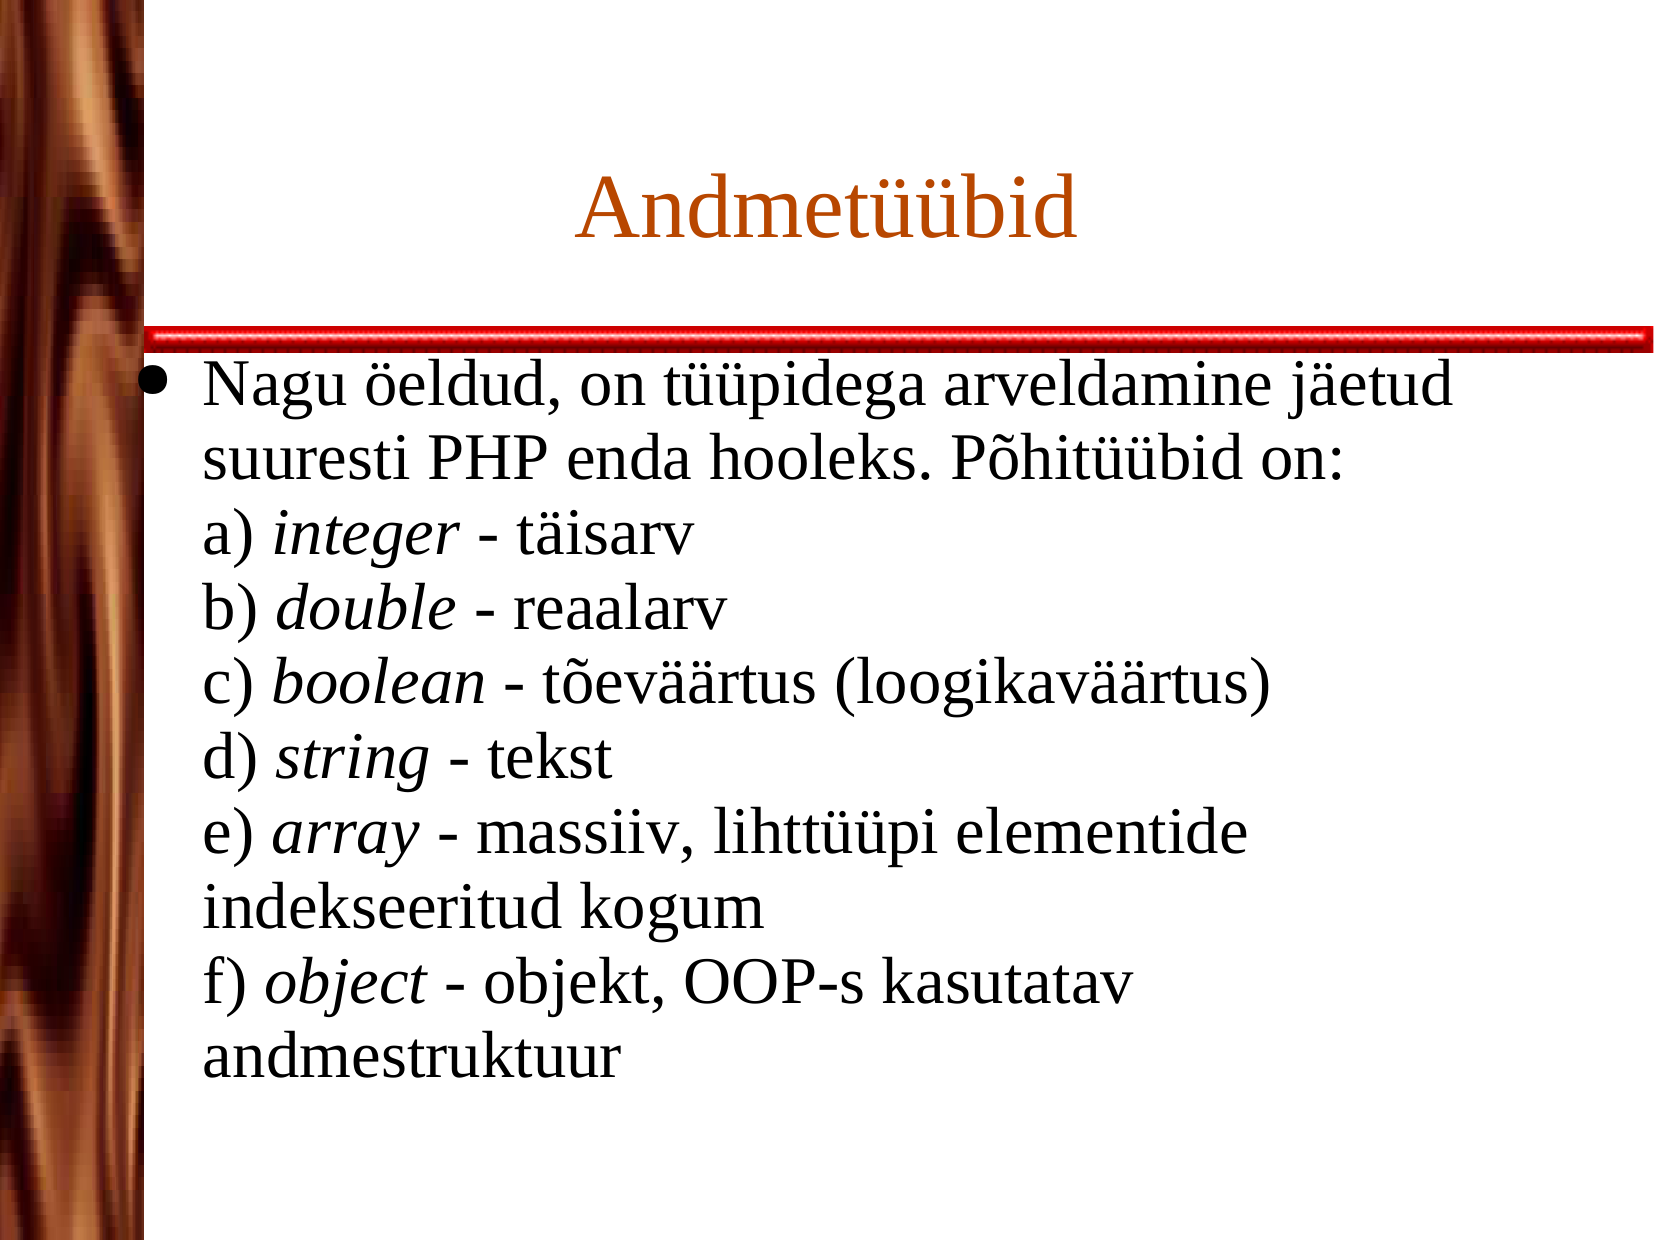

# Andmetüübid
Nagu öeldud, on tüüpidega arveldamine jäetud suuresti PHP enda hooleks. Põhitüübid on:
a) integer - täisarv
b) double - reaalarv
c) boolean - tõeväärtus (loogikaväärtus)
d) string - tekst
e) array - massiiv, lihttüüpi elementide indekseeritud kogum
f) object - objekt, OOP-s kasutatav andmestruktuur